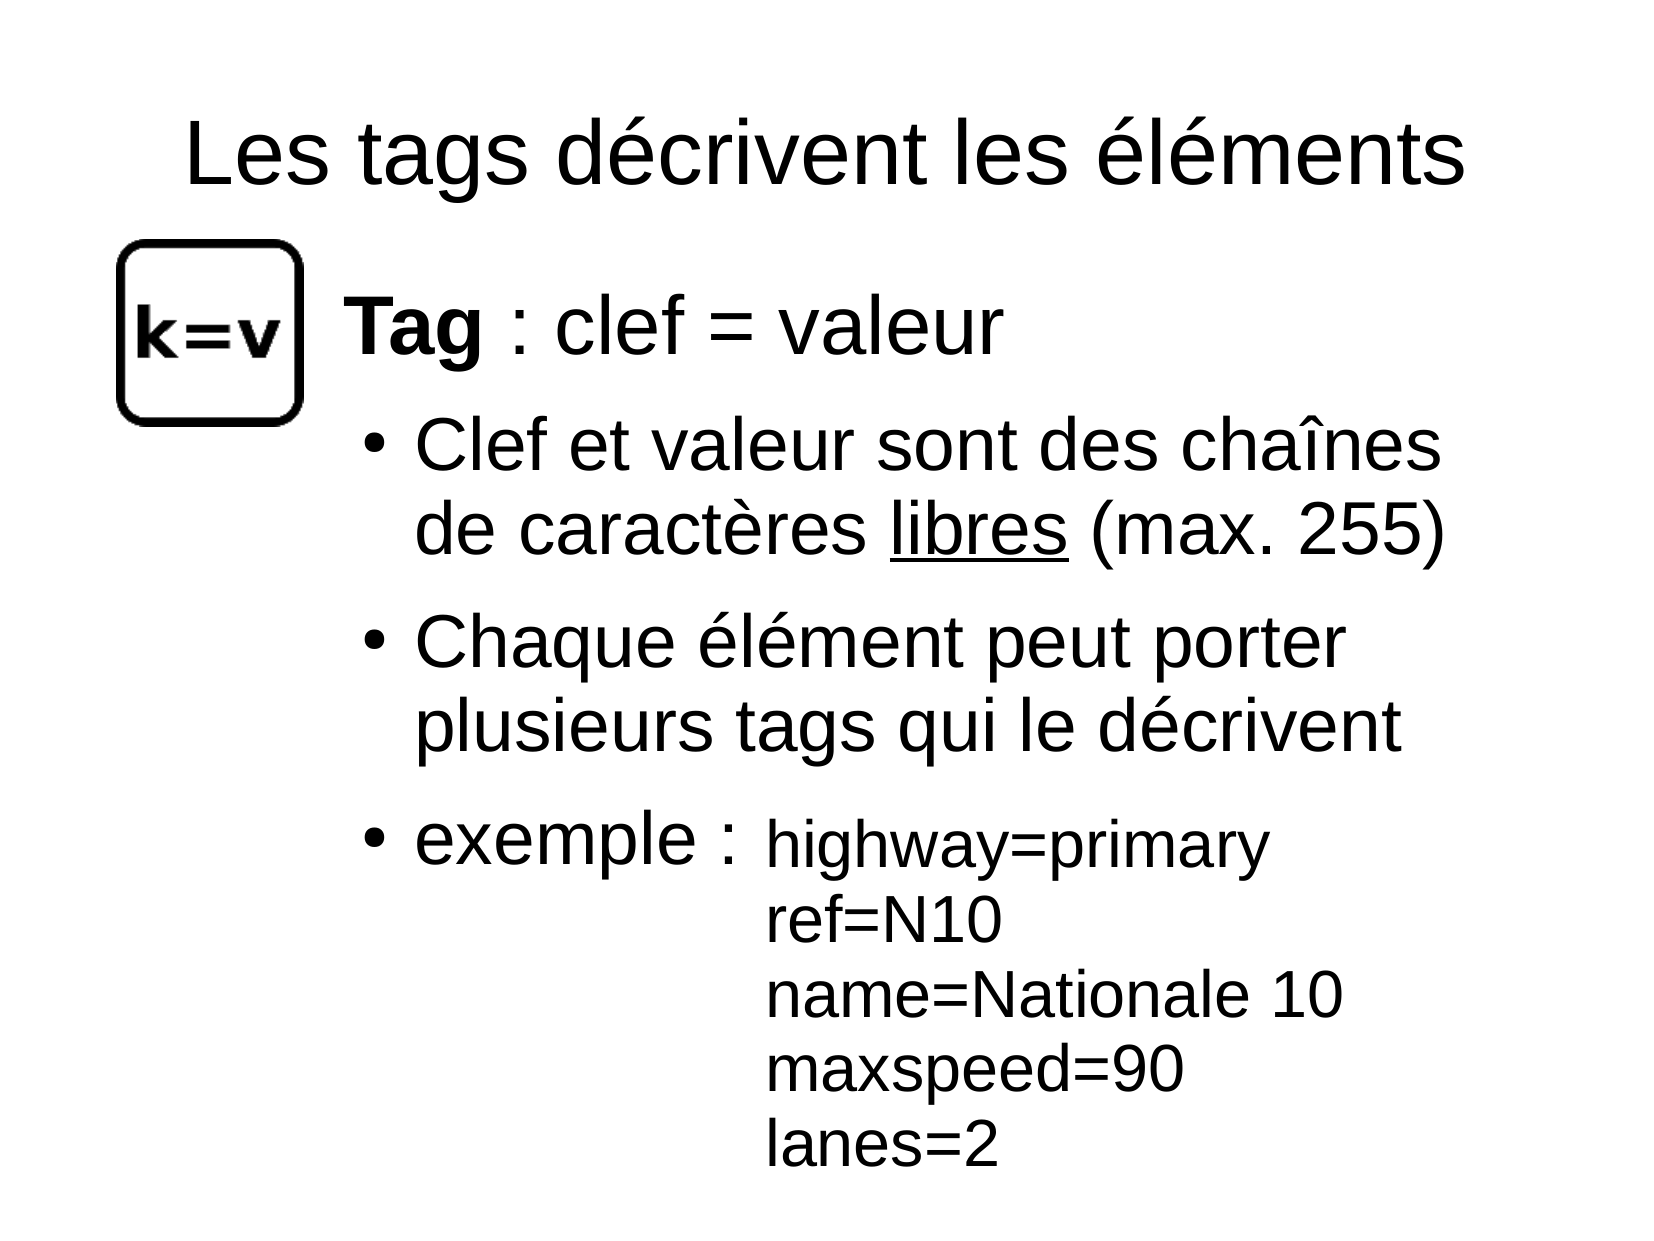

# Les tags décrivent les éléments
Tag : clef = valeur
Clef et valeur sont des chaînes de caractères libres (max. 255)
Chaque élément peut porter plusieurs tags qui le décrivent
exemple :
highway=primary
ref=N10
name=Nationale 10
maxspeed=90
lanes=2